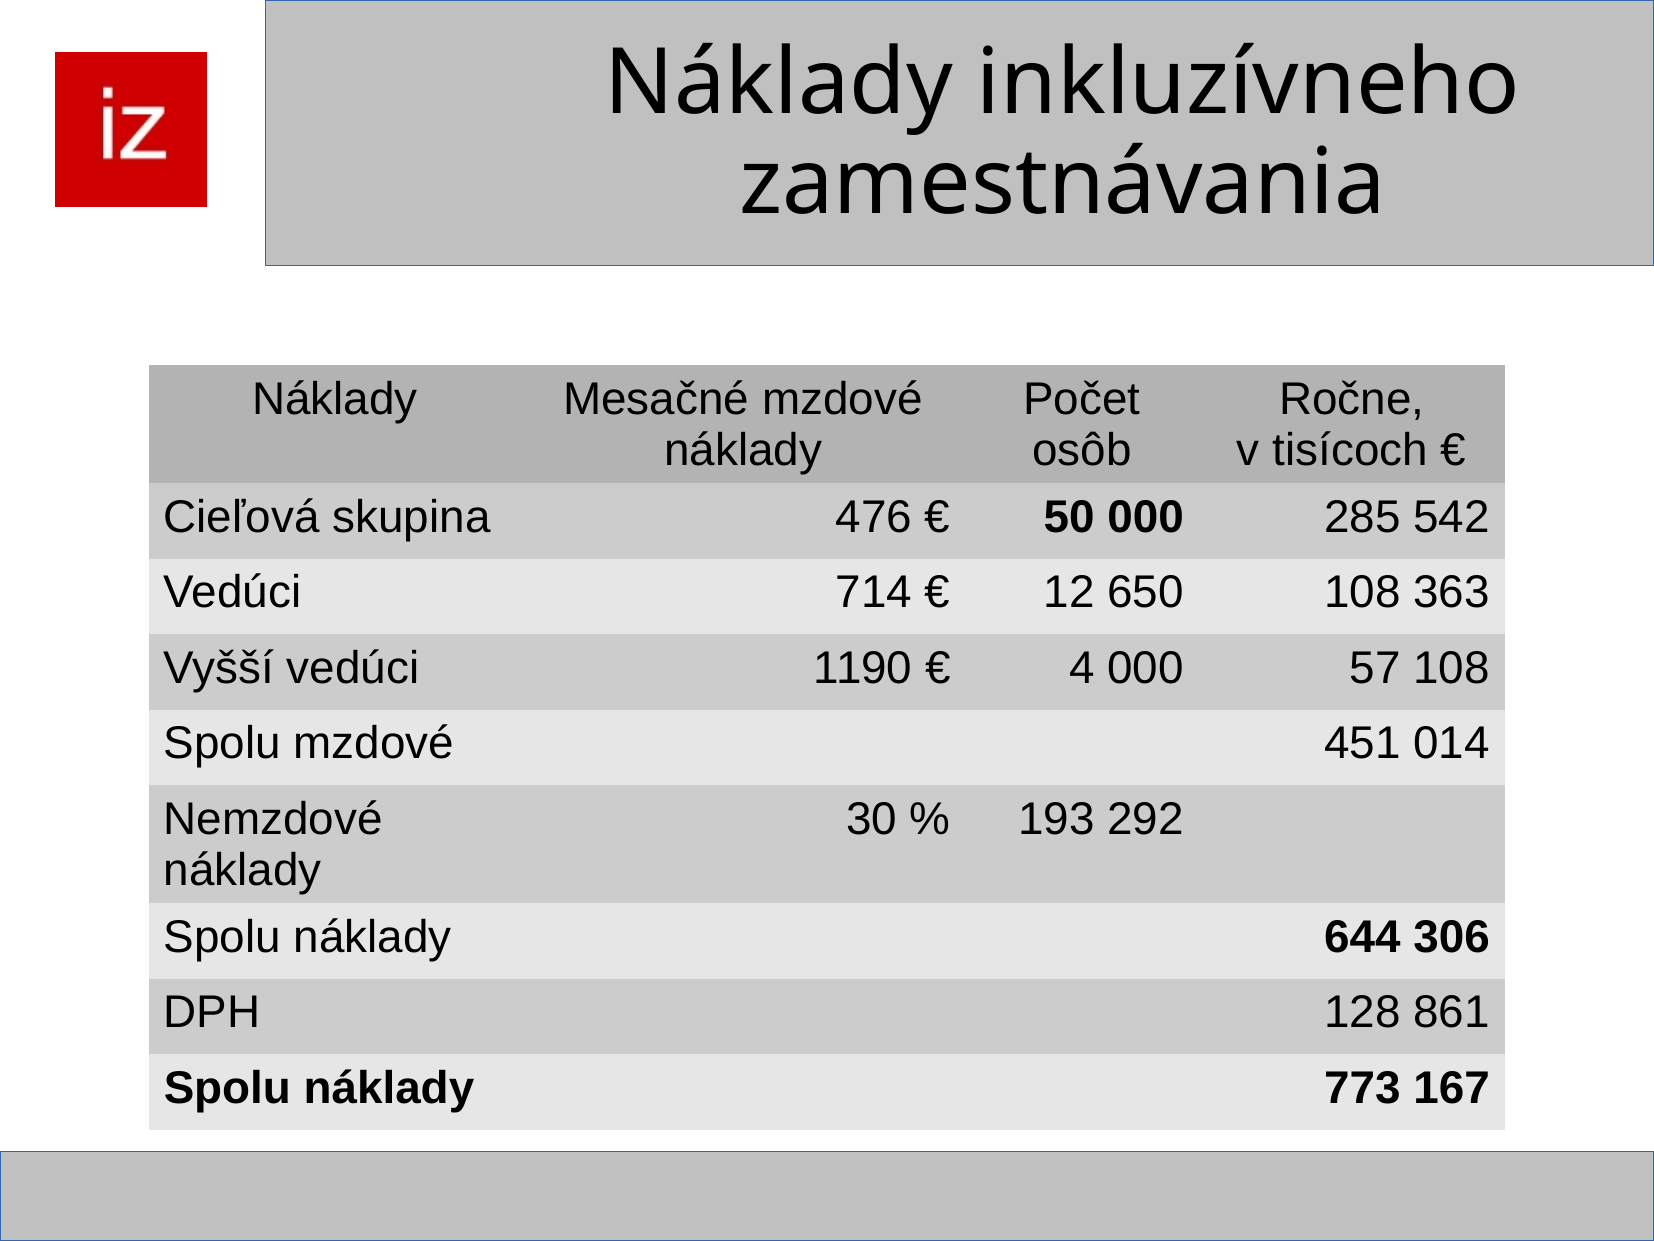

# Náklady inkluzívneho zamestnávania
| Náklady | Mesačné mzdové náklady | Počet osôb | Ročne, v tisícoch € |
| --- | --- | --- | --- |
| Cieľová skupina | 476 € | 50 000 | 285 542 |
| Vedúci | 714 € | 12 650 | 108 363 |
| Vyšší vedúci | 1190 € | 4 000 | 57 108 |
| Spolu mzdové | | | 451 014 |
| Nemzdové náklady | 30 % | 193 292 | |
| Spolu náklady | | | 644 306 |
| DPH | | | 128 861 |
| Spolu náklady | | | 773 167 |